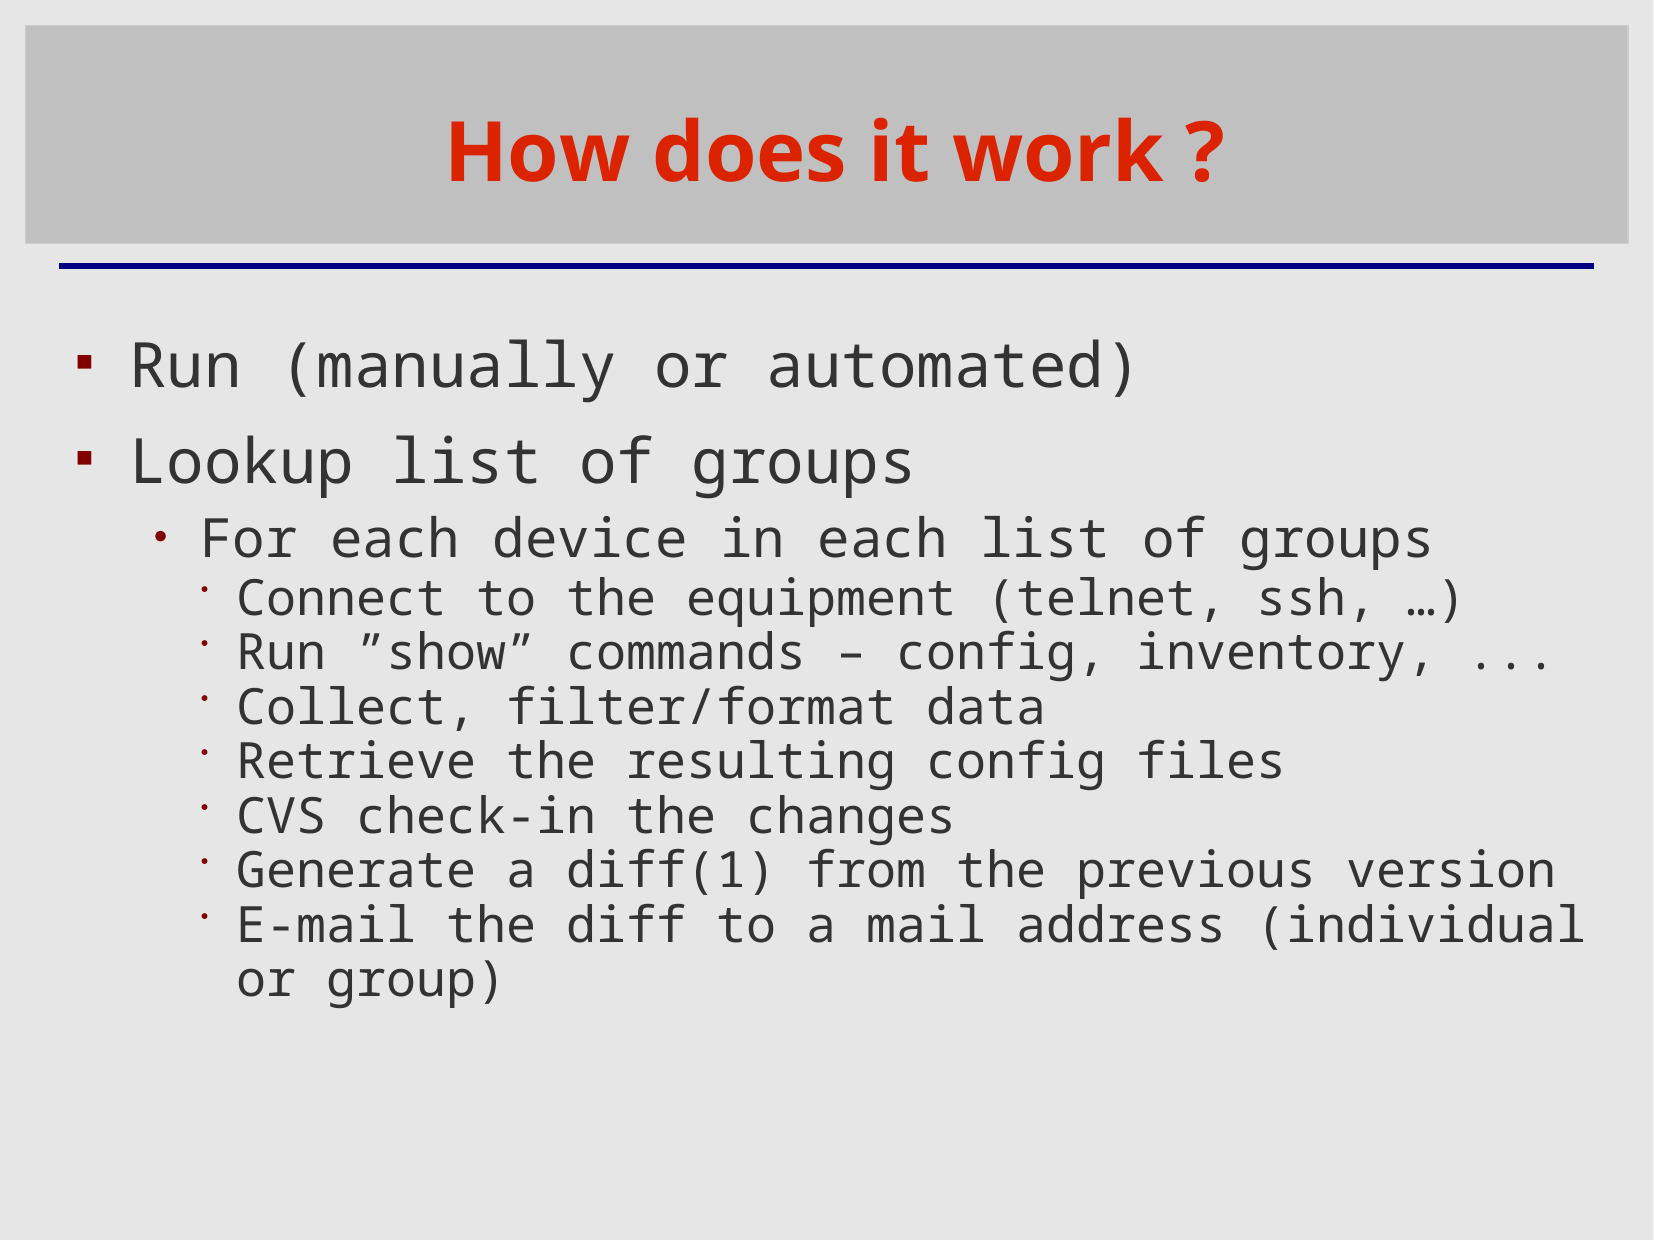

# How does it work ?
Run (manually or automated)
Lookup list of groups
For each device in each list of groups
Connect to the equipment (telnet, ssh, …)
Run ”show” commands – config, inventory, ...
Collect, filter/format data
Retrieve the resulting config files
CVS check-in the changes
Generate a diff(1) from the previous version
E-mail the diff to a mail address (individual or group)